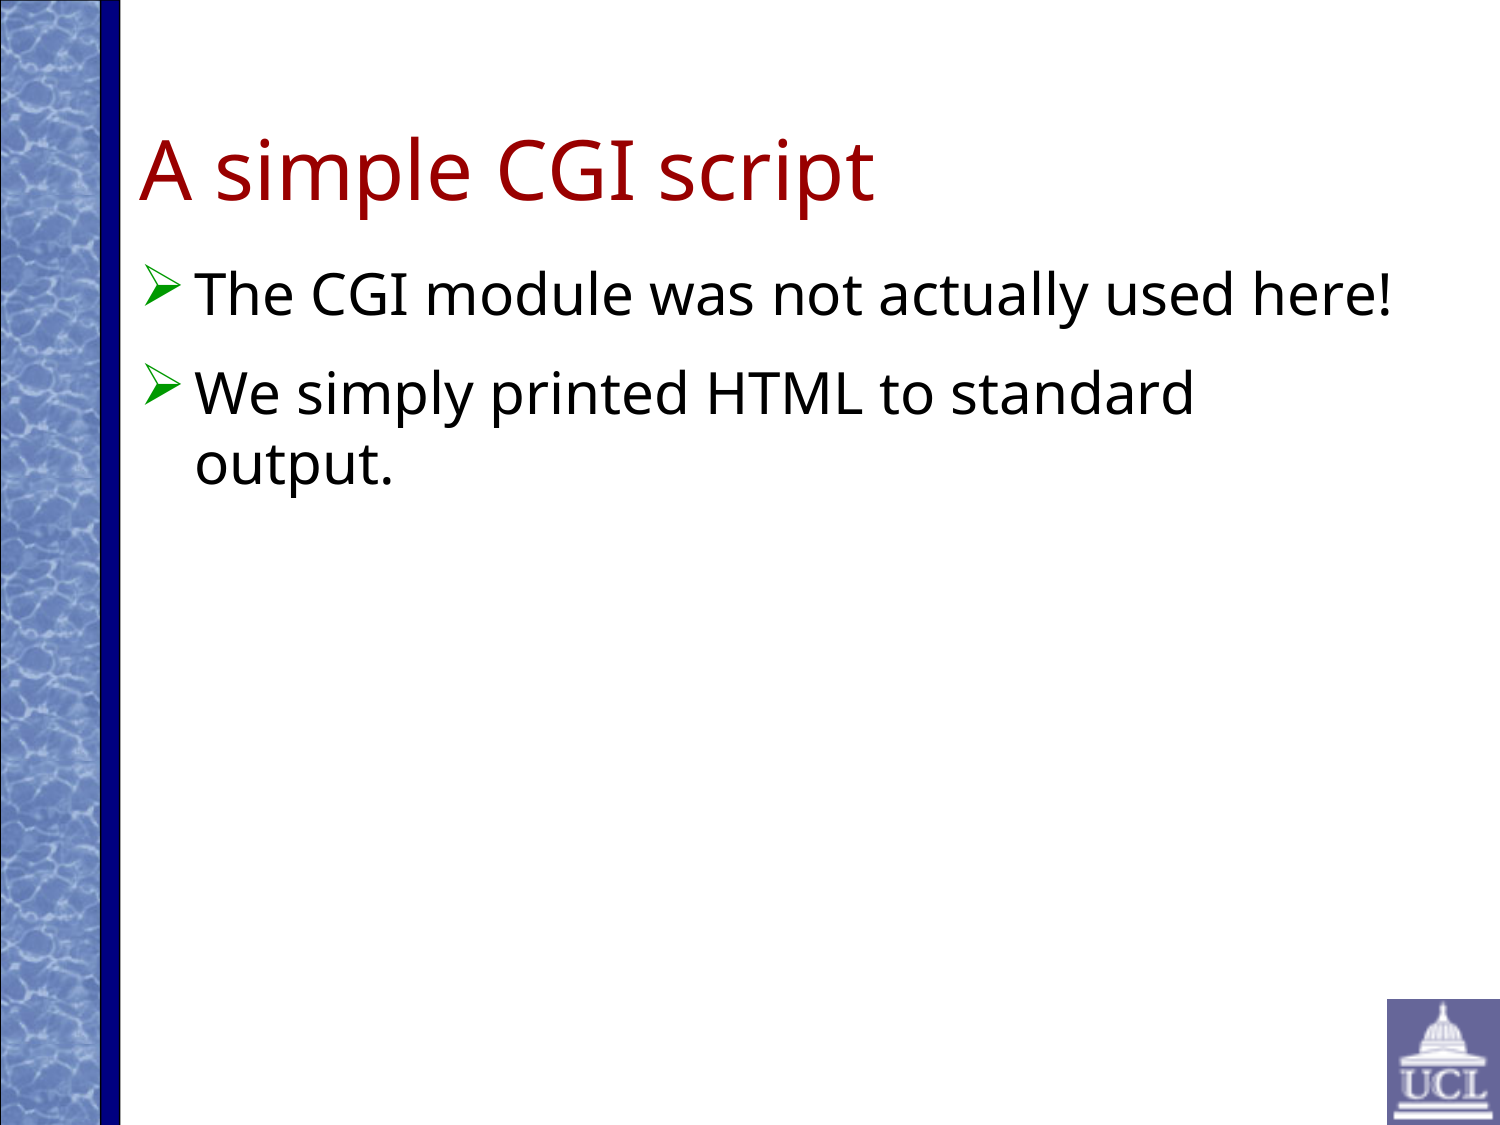

# A simple CGI script
The CGI module was not actually used here!
We simply printed HTML to standard output.